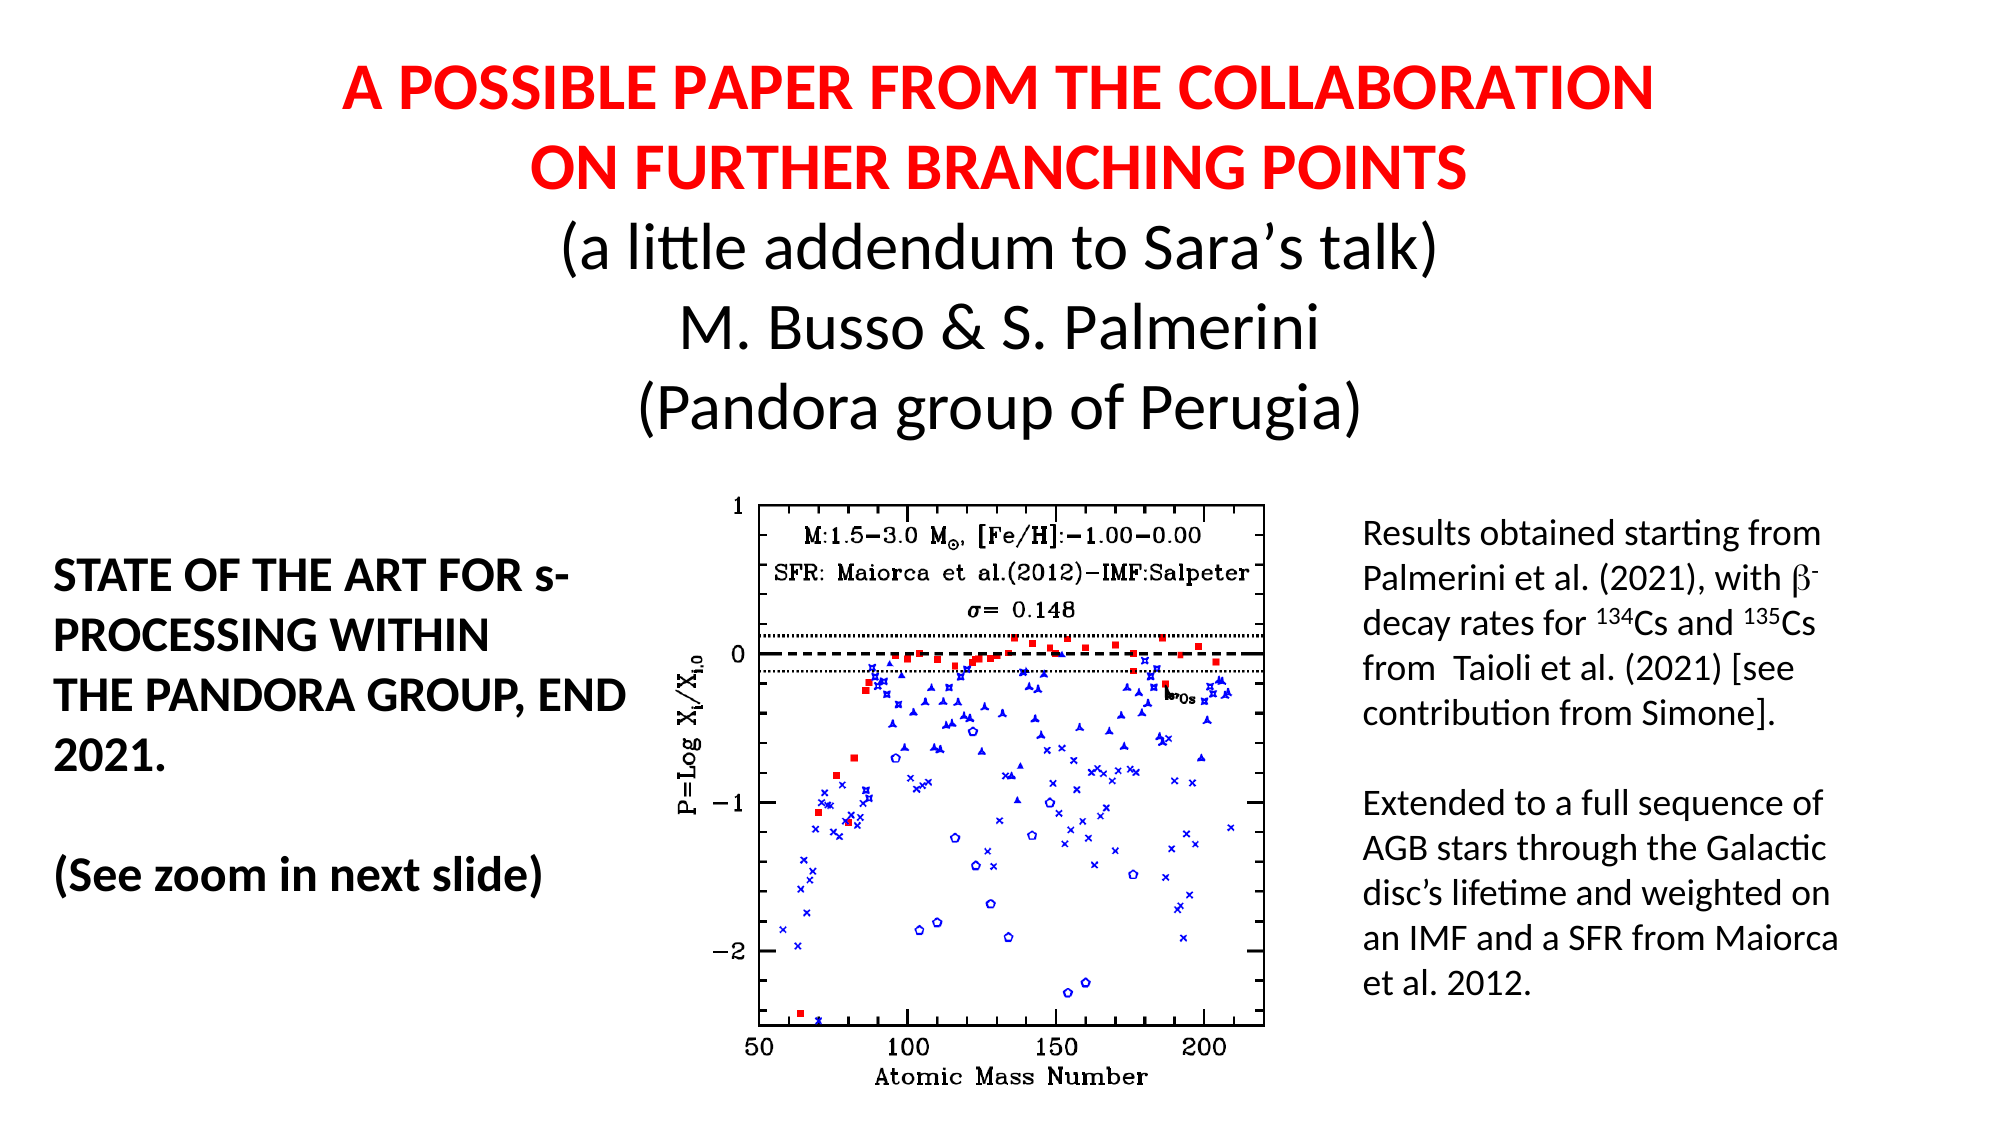

A POSSIBLE PAPER FROM THE COLLABORATION
ON FURTHER BRANCHING POINTS
(a little addendum to Sara’s talk)
M. Busso & S. Palmerini
(Pandora group of Perugia)
Results obtained starting from Palmerini et al. (2021), with b- decay rates for 134Cs and 135Cs from Taioli et al. (2021) [see contribution from Simone].
Extended to a full sequence of AGB stars through the Galactic disc’s lifetime and weighted on an IMF and a SFR from Maiorca et al. 2012.
STATE OF THE ART FOR s-PROCESSING WITHIN
THE PANDORA GROUP, END 2021.
(See zoom in next slide)